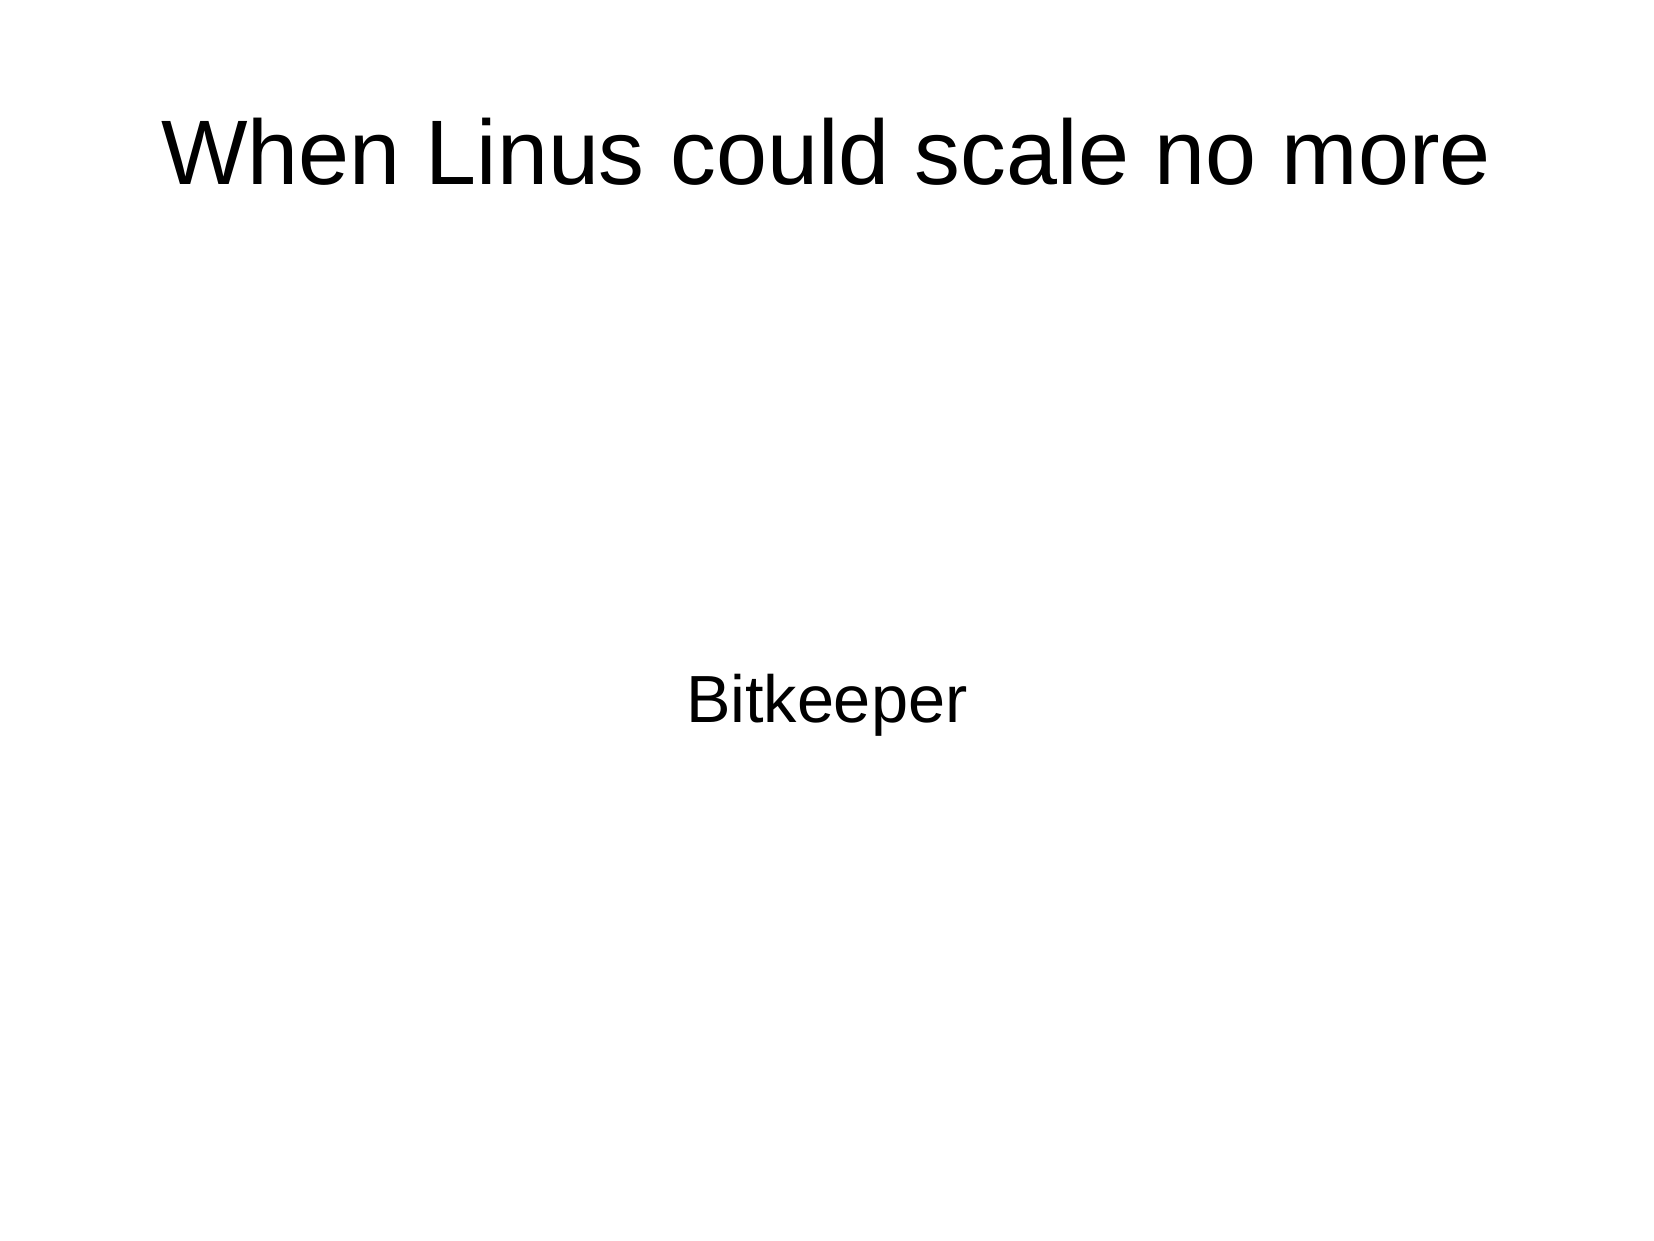

# When Linus could scale no more
Bitkeeper